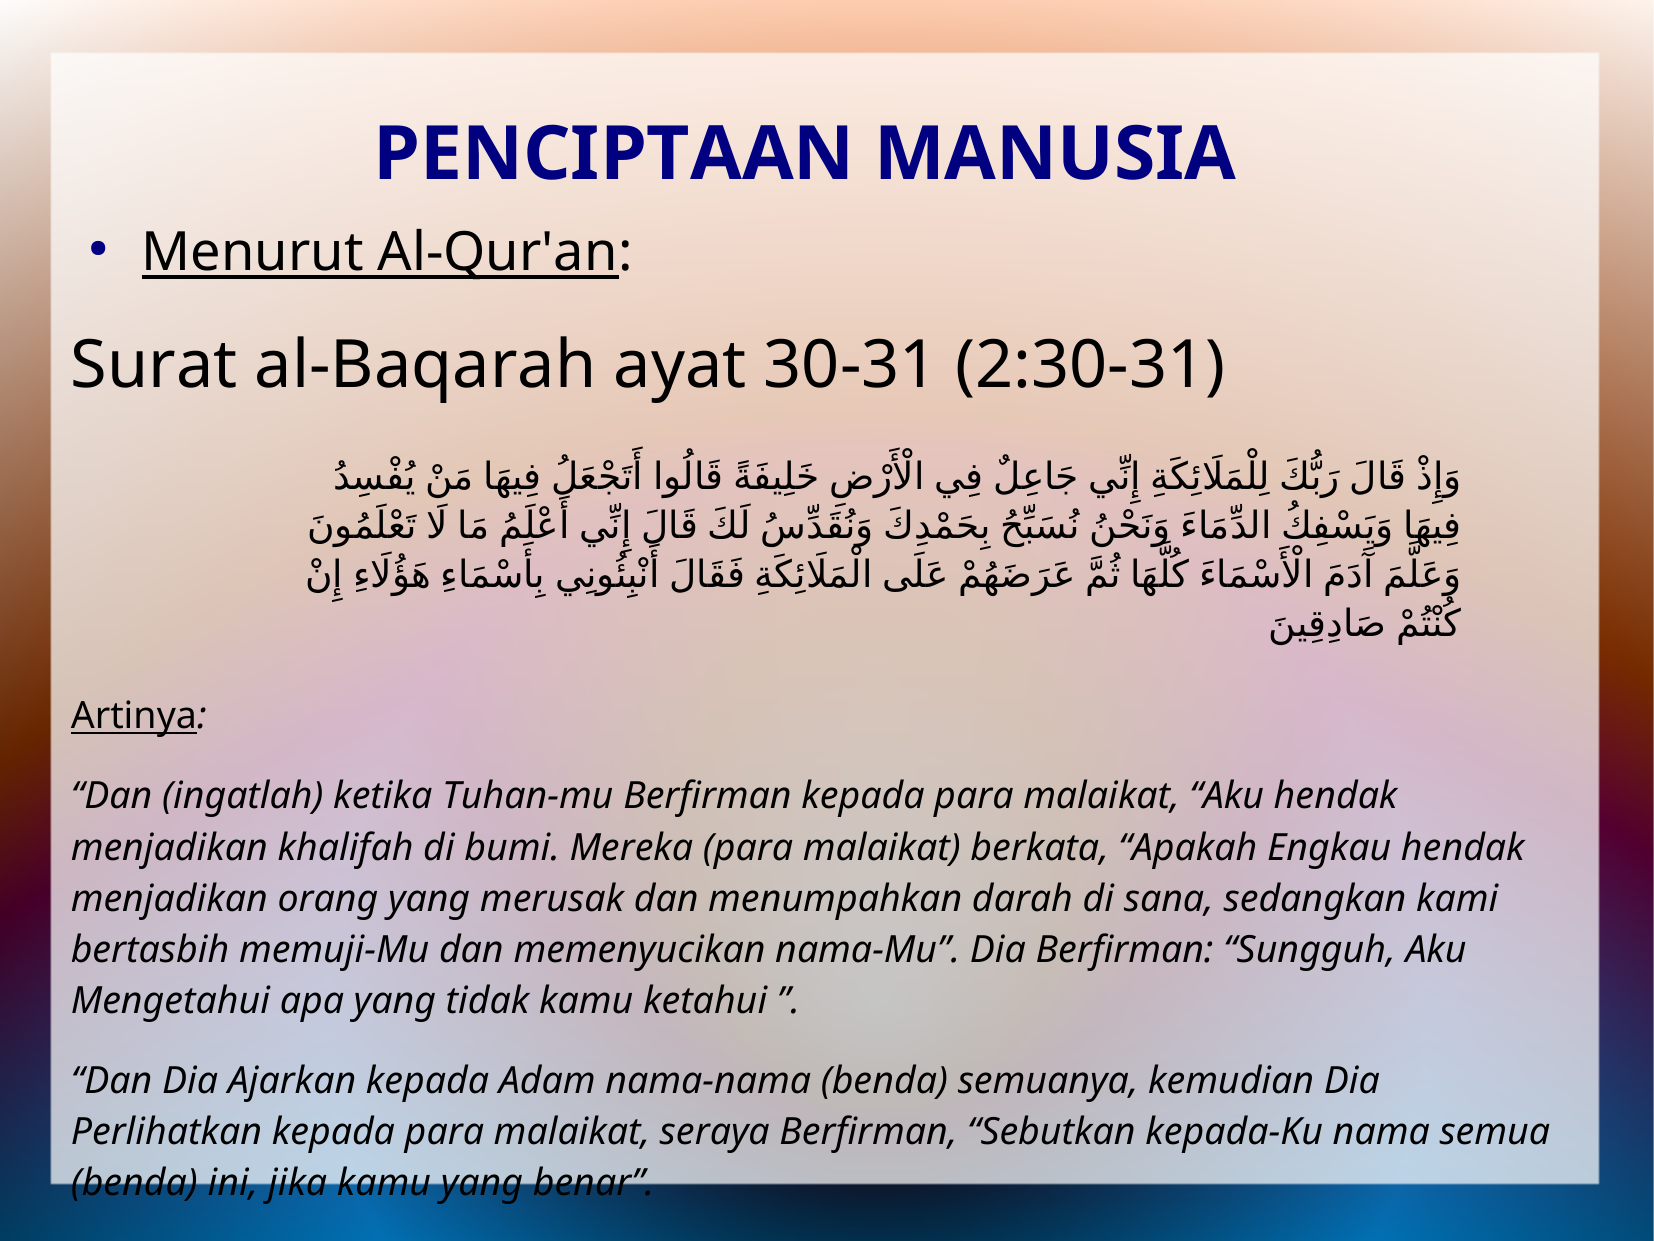

# PENCIPTAAN MANUSIA
Menurut Al-Qur'an:
Surat al-Baqarah ayat 30-31 (2:30-31)
Artinya:
“Dan (ingatlah) ketika Tuhan-mu Berfirman kepada para malaikat, “Aku hendak menjadikan khalifah di bumi. Mereka (para malaikat) berkata, “Apakah Engkau hendak menjadikan orang yang merusak dan menumpahkan darah di sana, sedangkan kami bertasbih memuji-Mu dan memenyucikan nama-Mu”. Dia Berfirman: “Sungguh, Aku Mengetahui apa yang tidak kamu ketahui ”.
“Dan Dia Ajarkan kepada Adam nama-nama (benda) semuanya, kemudian Dia Perlihatkan kepada para malaikat, seraya Berfirman, “Sebutkan kepada-Ku nama semua (benda) ini, jika kamu yang benar”.
وَإِذْ قَالَ رَبُّكَ لِلْمَلَائِكَةِ إِنِّي جَاعِلٌ فِي الْأَرْضِ خَلِيفَةً قَالُوا أَتَجْعَلُ فِيهَا مَنْ يُفْسِدُ فِيهَا وَيَسْفِكُ الدِّمَاءَ وَنَحْنُ نُسَبِّحُ بِحَمْدِكَ وَنُقَدِّسُ لَكَ قَالَ إِنِّي أَعْلَمُ مَا لَا تَعْلَمُونَ
وَعَلَّمَ آَدَمَ الْأَسْمَاءَ كُلَّهَا ثُمَّ عَرَضَهُمْ عَلَى الْمَلَائِكَةِ فَقَالَ أَنْبِئُونِي بِأَسْمَاءِ هَؤُلَاءِ إِنْ كُنْتُمْ صَادِقِينَ